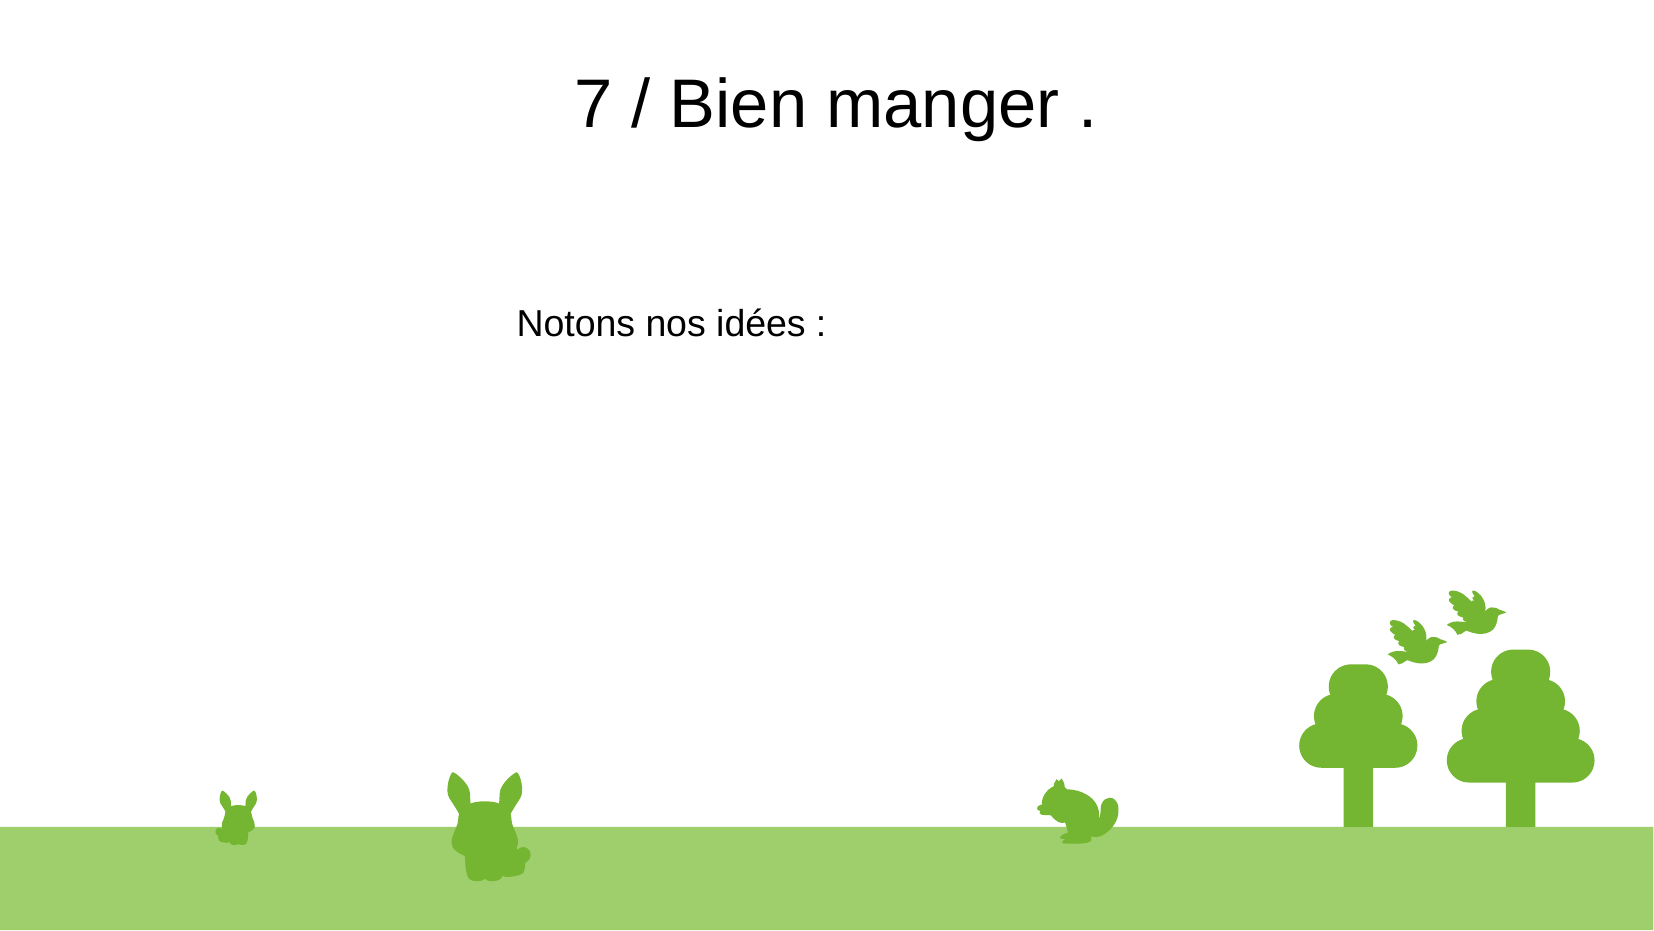

# 7 / Bien manger .
Notons nos idées :